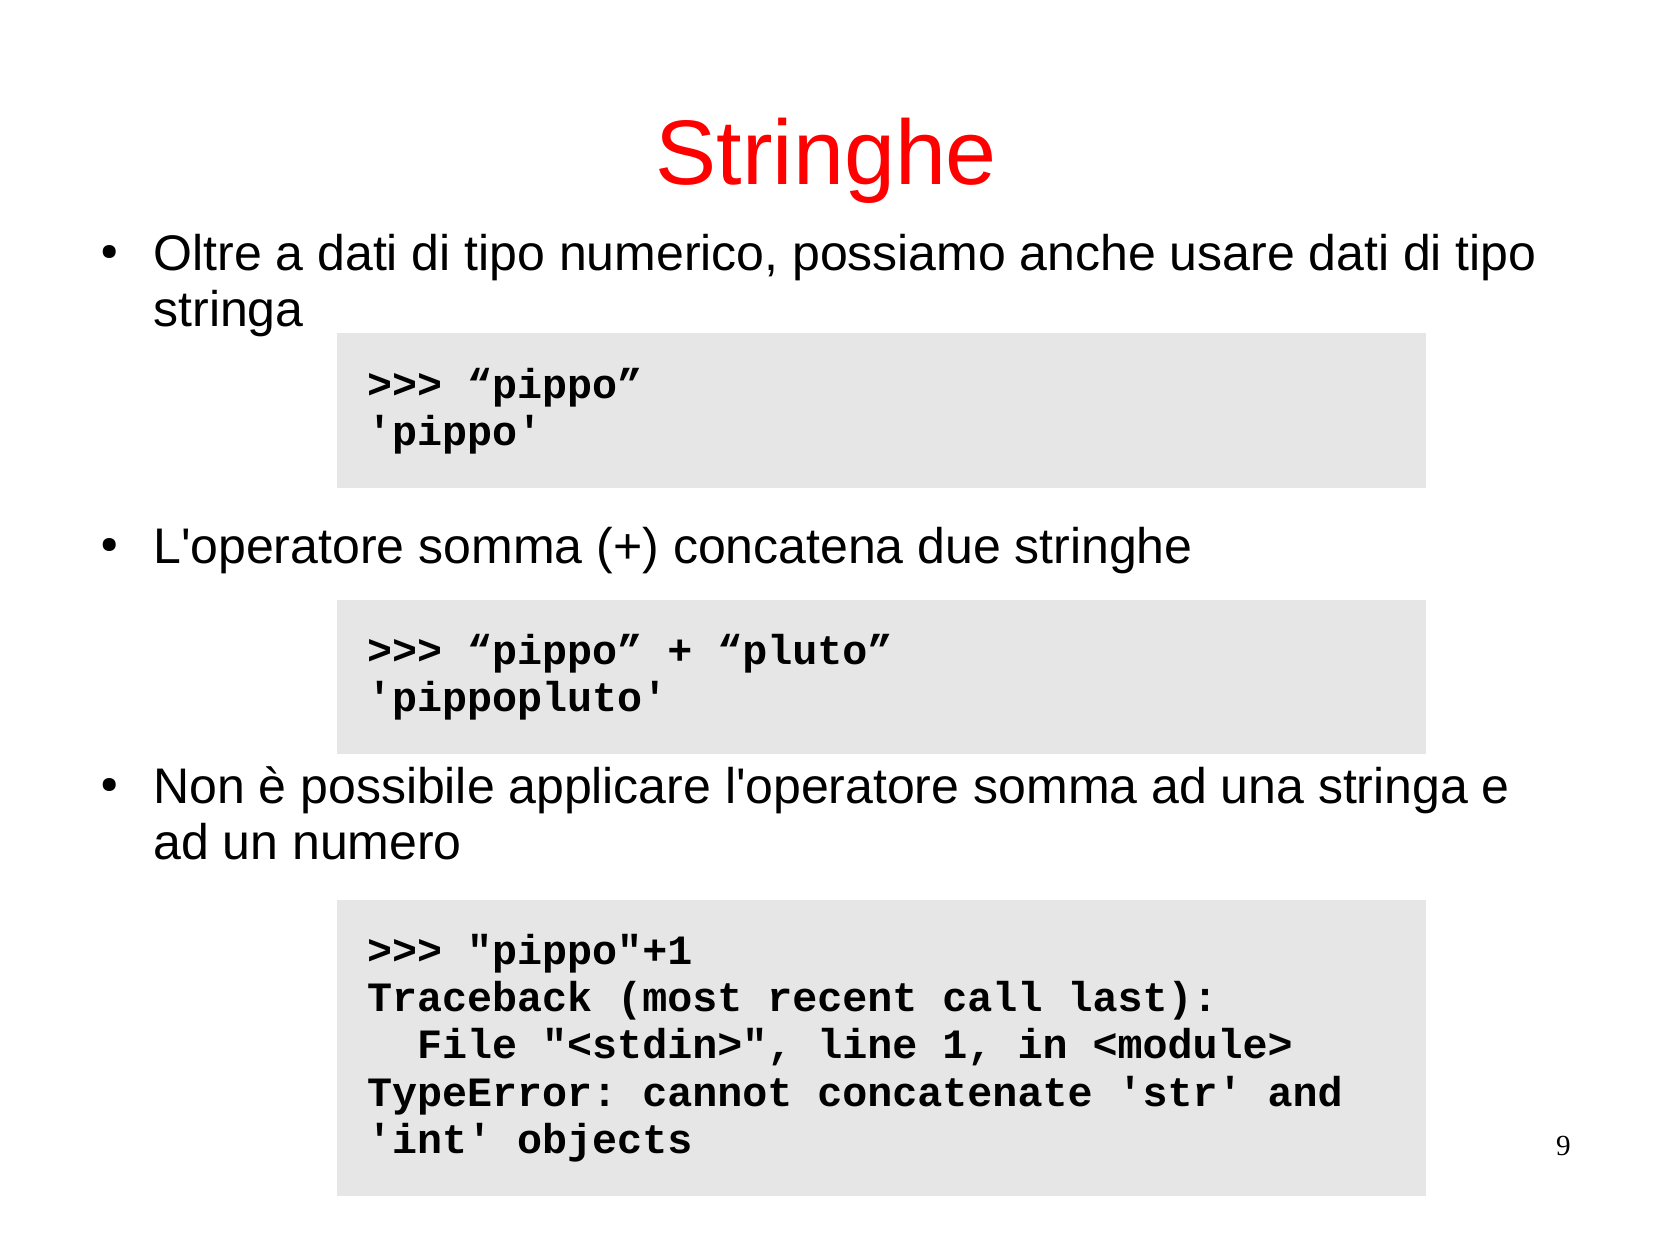

# Stringhe
Oltre a dati di tipo numerico, possiamo anche usare dati di tipo stringa
L'operatore somma (+) concatena due stringhe
Non è possibile applicare l'operatore somma ad una stringa e ad un numero
>>> “pippo”
'pippo'
>>> “pippo” + “pluto”
'pippopluto'
>>> "pippo"+1
Traceback (most recent call last):
 File "<stdin>", line 1, in <module>
TypeError: cannot concatenate 'str' and 'int' objects
Laboratorio di Informatica
9